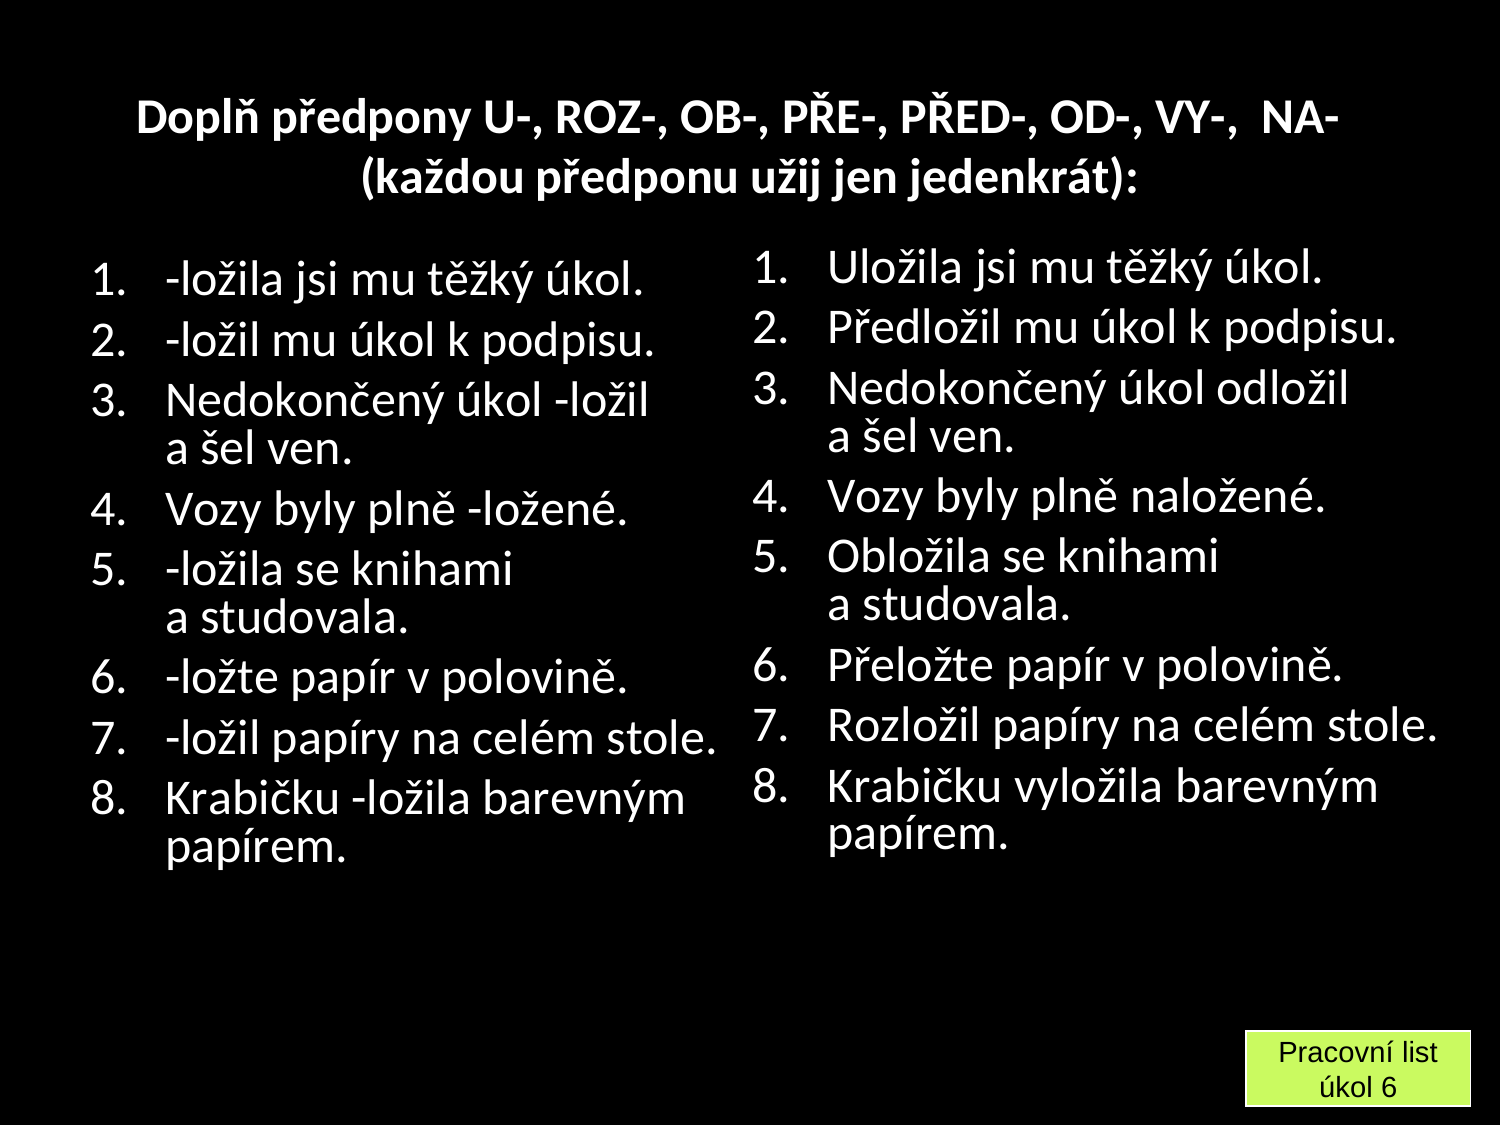

# Doplň předpony U-, ROZ-, OB-, PŘE-, PŘED-, OD-, VY-, NA- (každou předponu užij jen jedenkrát):
Uložila jsi mu těžký úkol.
Předložil mu úkol k podpisu.
Nedokončený úkol odložil
a šel ven.
Vozy byly plně naložené.
Obložila se knihami
a studovala.
Přeložte papír v polovině.
Rozložil papíry na celém stole.
Krabičku vyložila barevným papírem.
-ložila jsi mu těžký úkol.
-ložil mu úkol k podpisu.
Nedokončený úkol -ložil
a šel ven.
Vozy byly plně -ložené.
-ložila se knihami
a studovala.
-ložte papír v polovině.
-ložil papíry na celém stole.
Krabičku -ložila barevným papírem.
Pracovní list
úkol 6